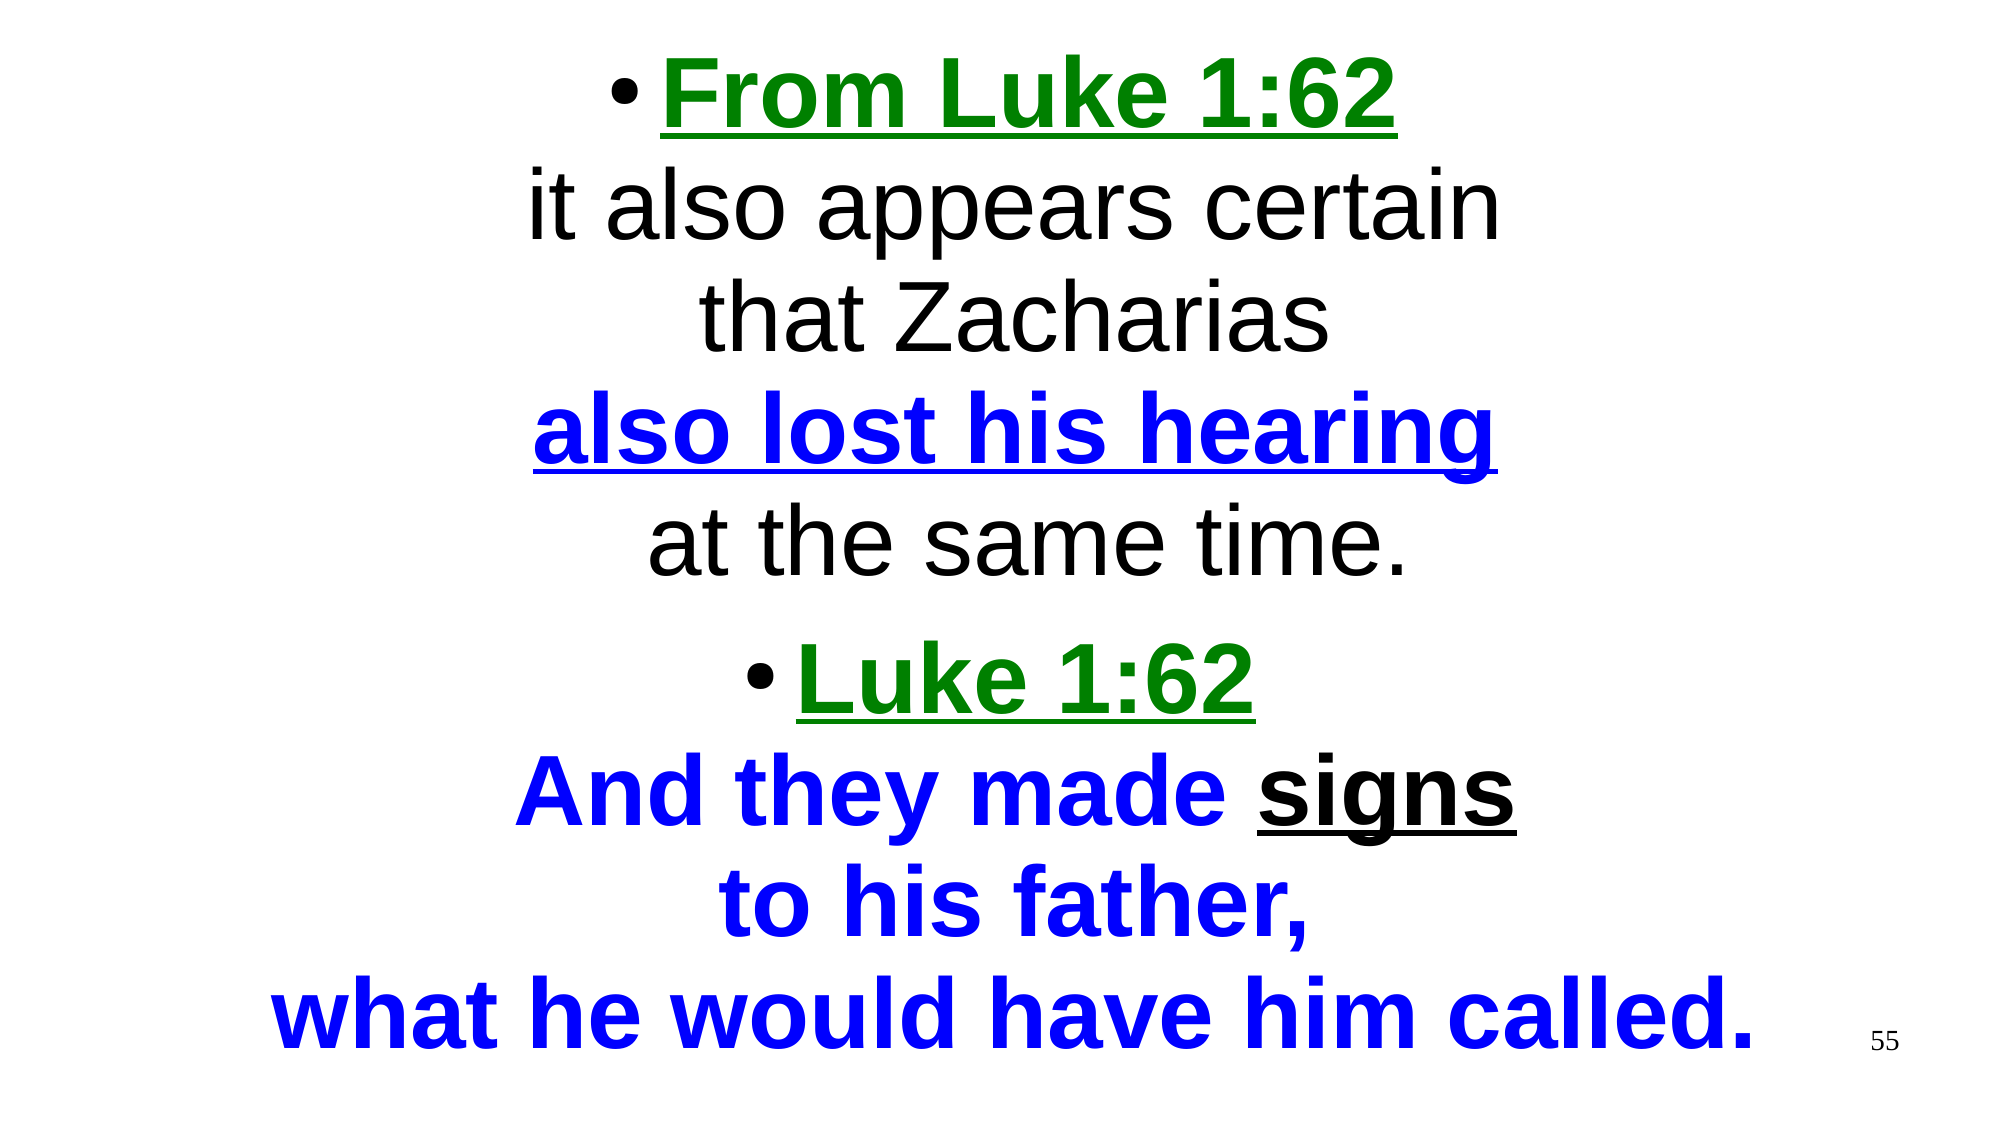

# From Luke 1:62 it also appears certain that Zacharias also lost his hearing at the same time.
Luke 1:62
And they made signs
to his father,
what he would have him called.
55